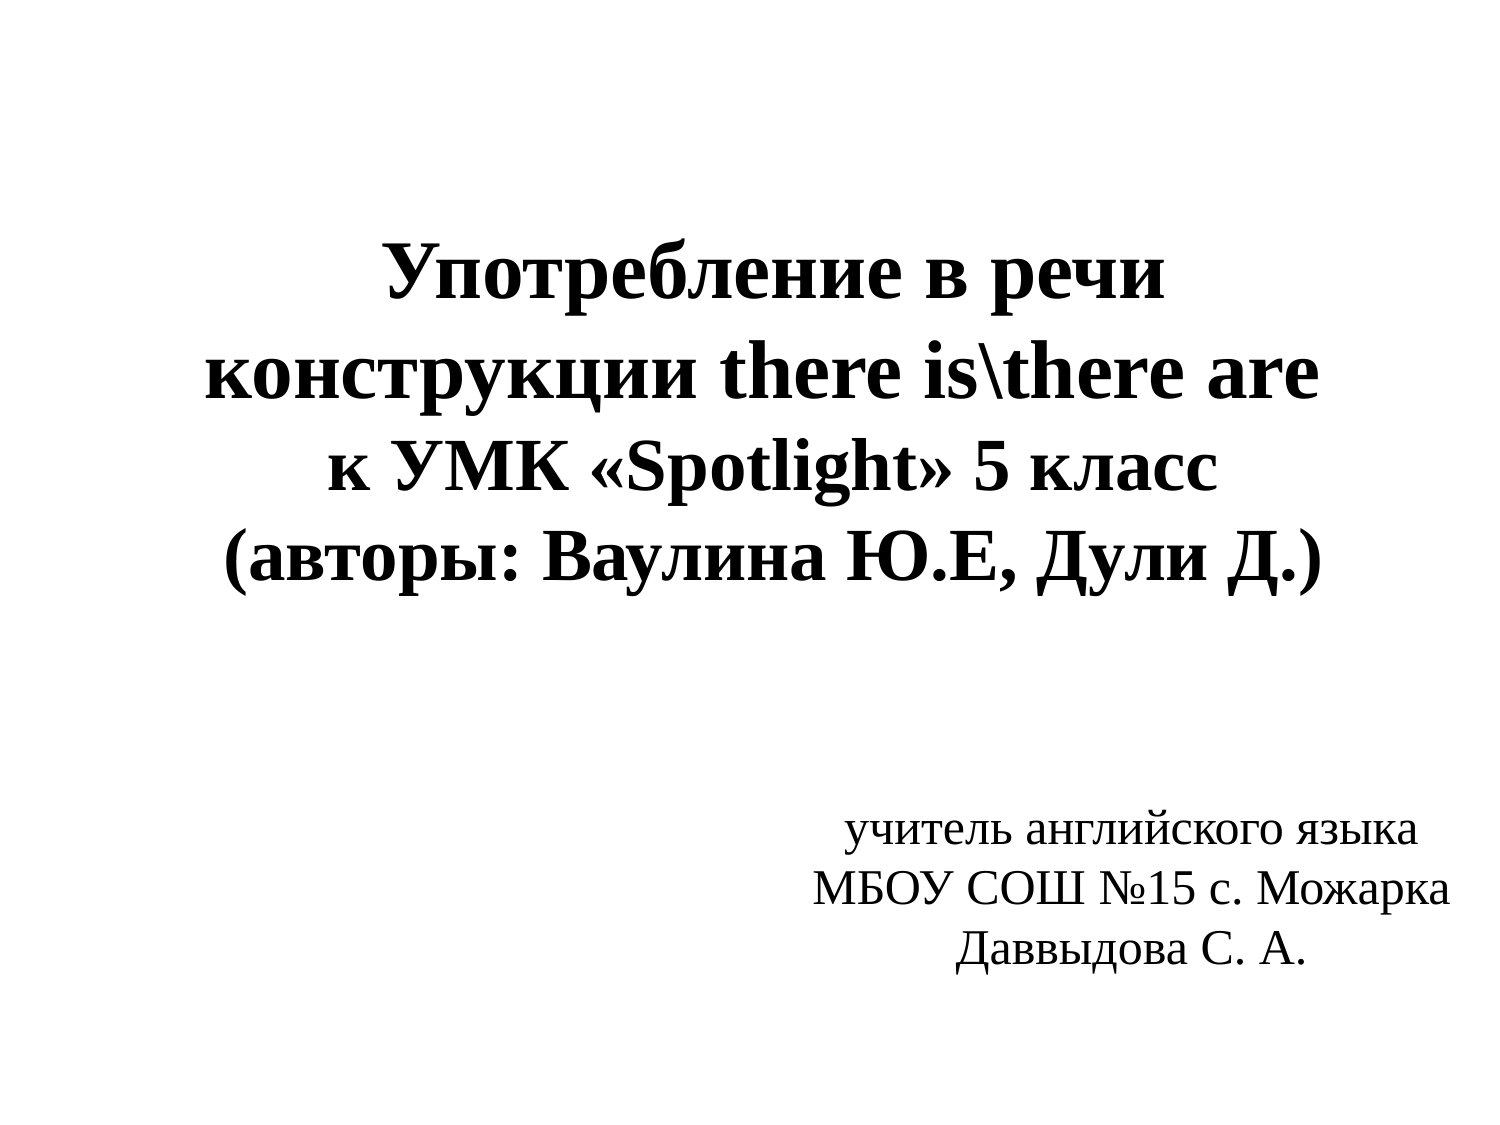

# Употребление в речи конструкции there is\there are к УМК «Spotlight» 5 класс (авторы: Ваулина Ю.Е, Дули Д.)
учитель английского языка
МБОУ СОШ №15 с. Можарка
Даввыдова С. А.